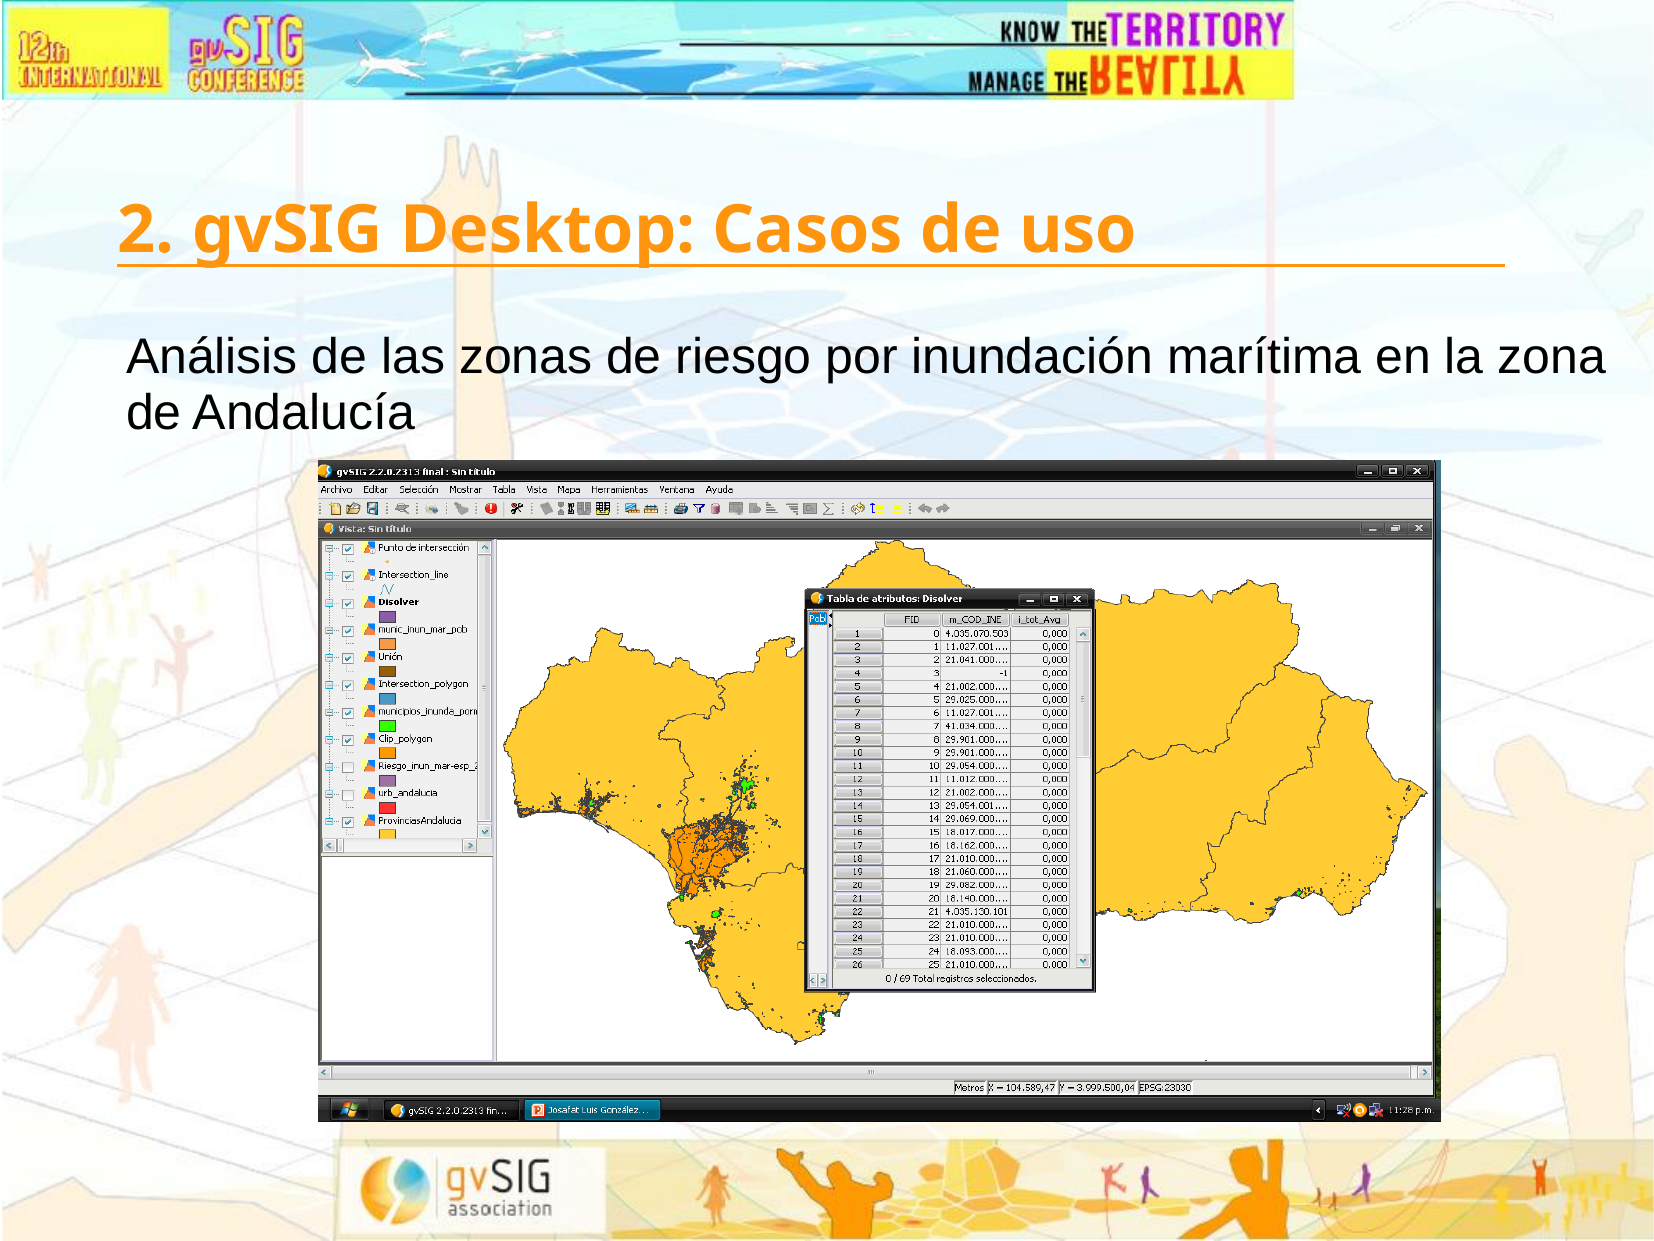

# 2. gvSIG Desktop: Casos de uso
Análisis de las zonas de riesgo por inundación marítima en la zona de Andalucía